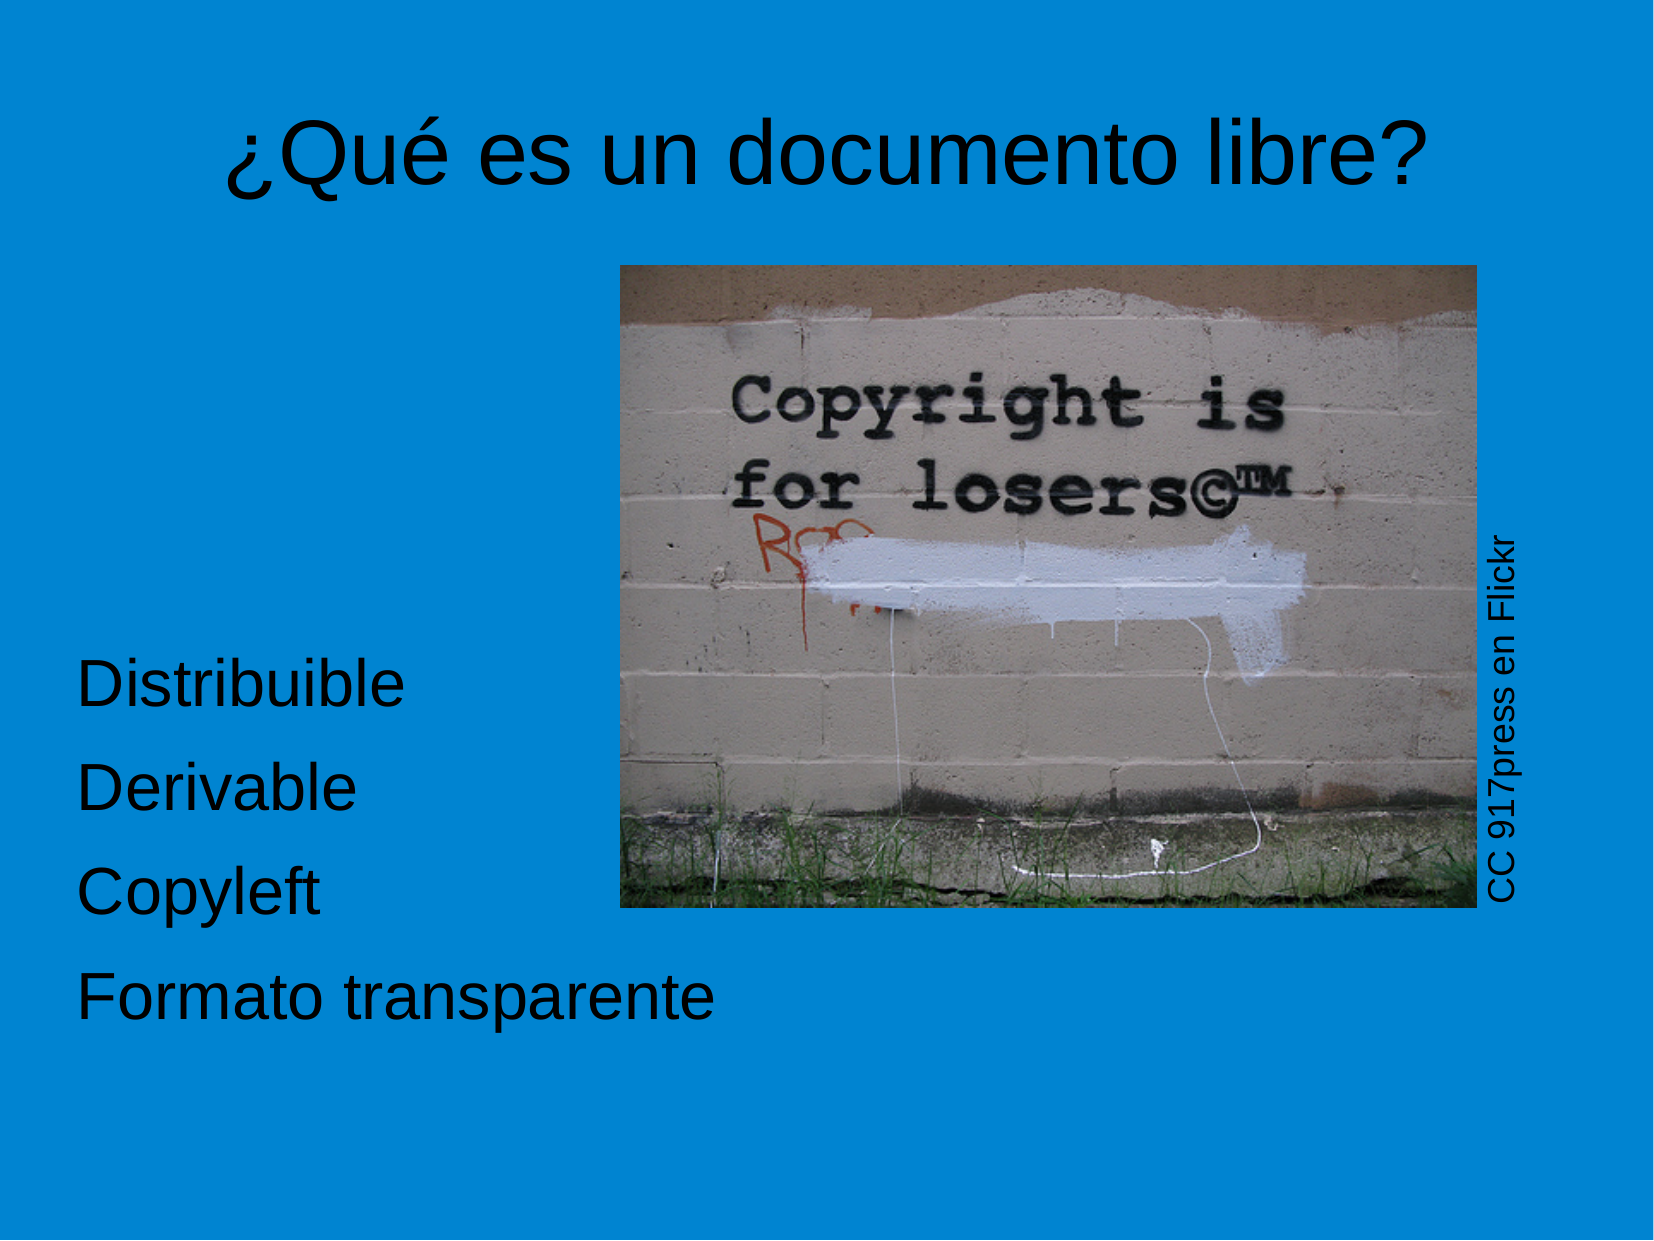

# ¿Qué es un documento libre?
Distribuible
Derivable
Copyleft
Formato transparente
CC 917press en Flickr